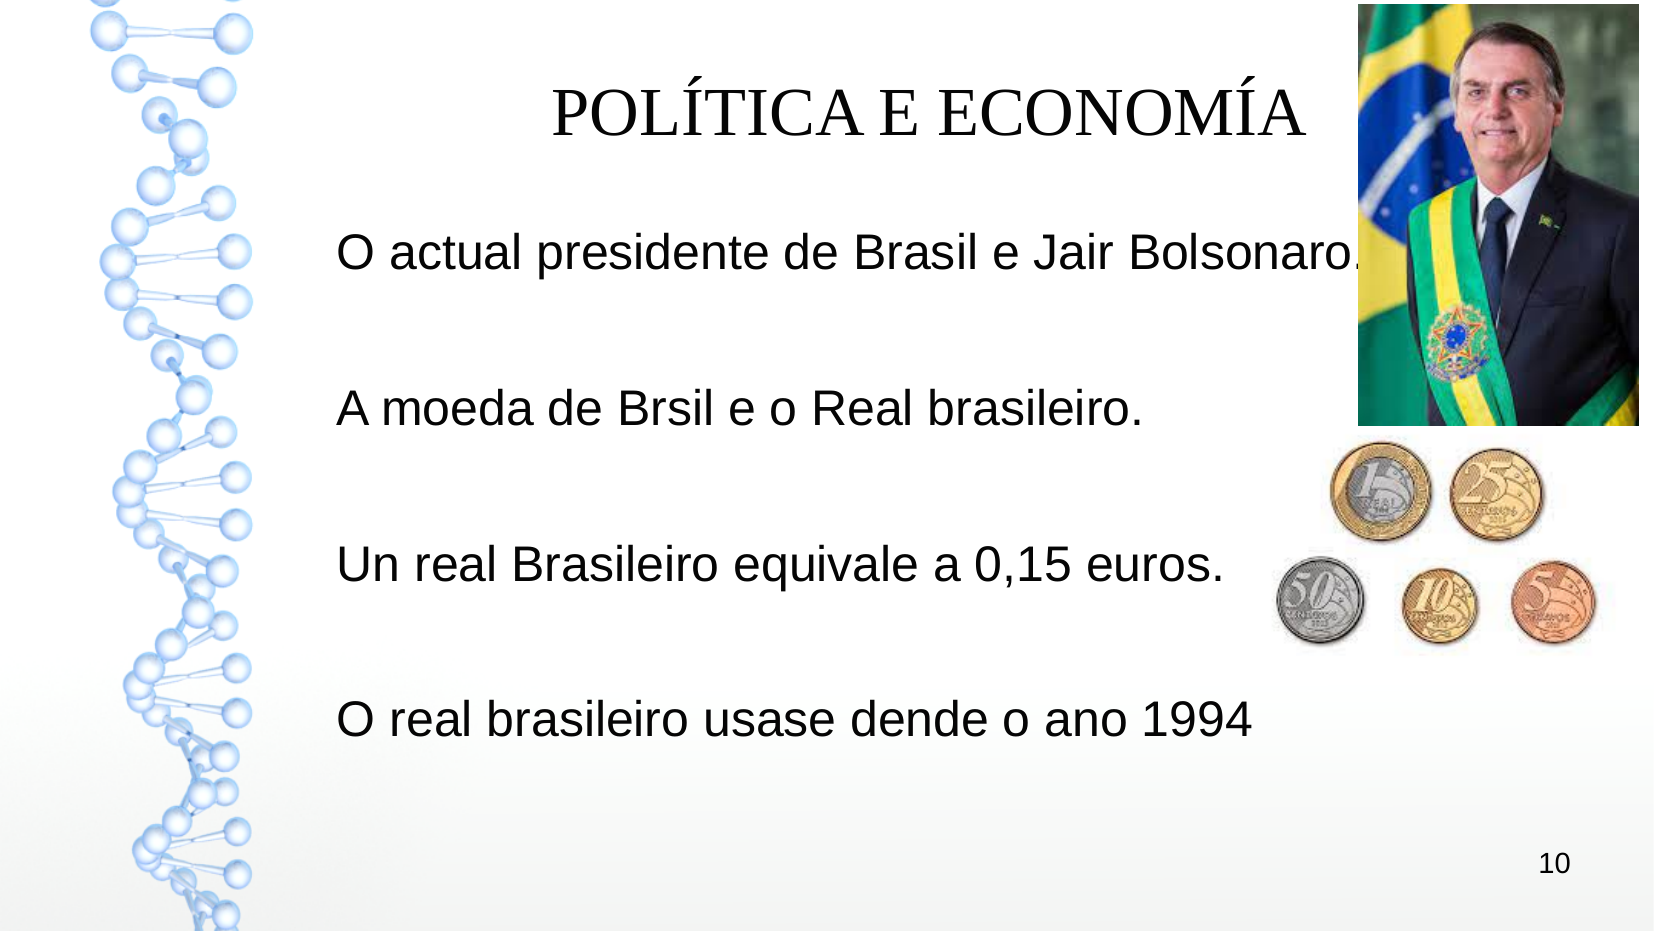

# POLÍTICA E ECONOMÍA
O actual presidente de Brasil e Jair Bolsonaro.
A moeda de Brsil e o Real brasileiro.
Un real Brasileiro equivale a 0,15 euros.
O real brasileiro usase dende o ano 1994
10